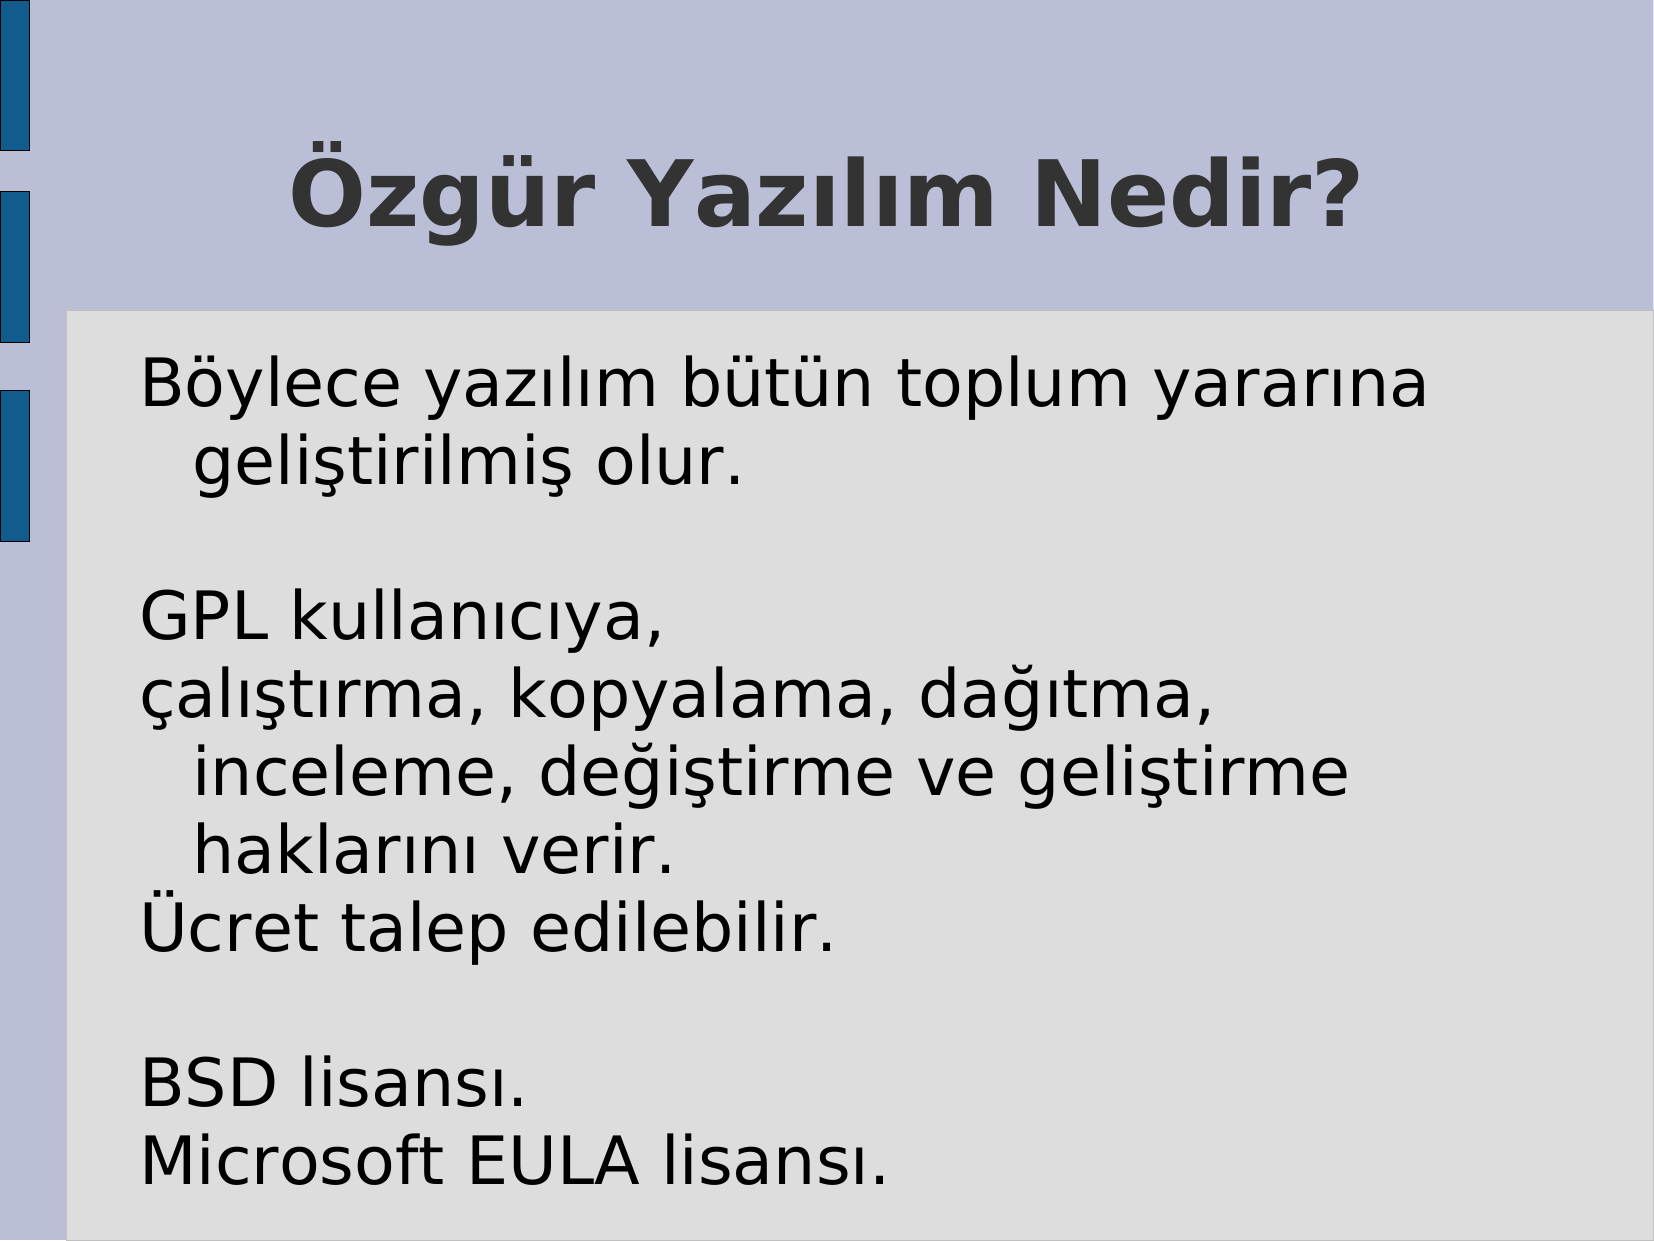

# Özgür Yazılım Nedir?
Böylece yazılım bütün toplum yararına geliştirilmiş olur.
GPL kullanıcıya,
çalıştırma, kopyalama, dağıtma, inceleme, değiştirme ve geliştirme haklarını verir.
Ücret talep edilebilir.
BSD lisansı.
Microsoft EULA lisansı.